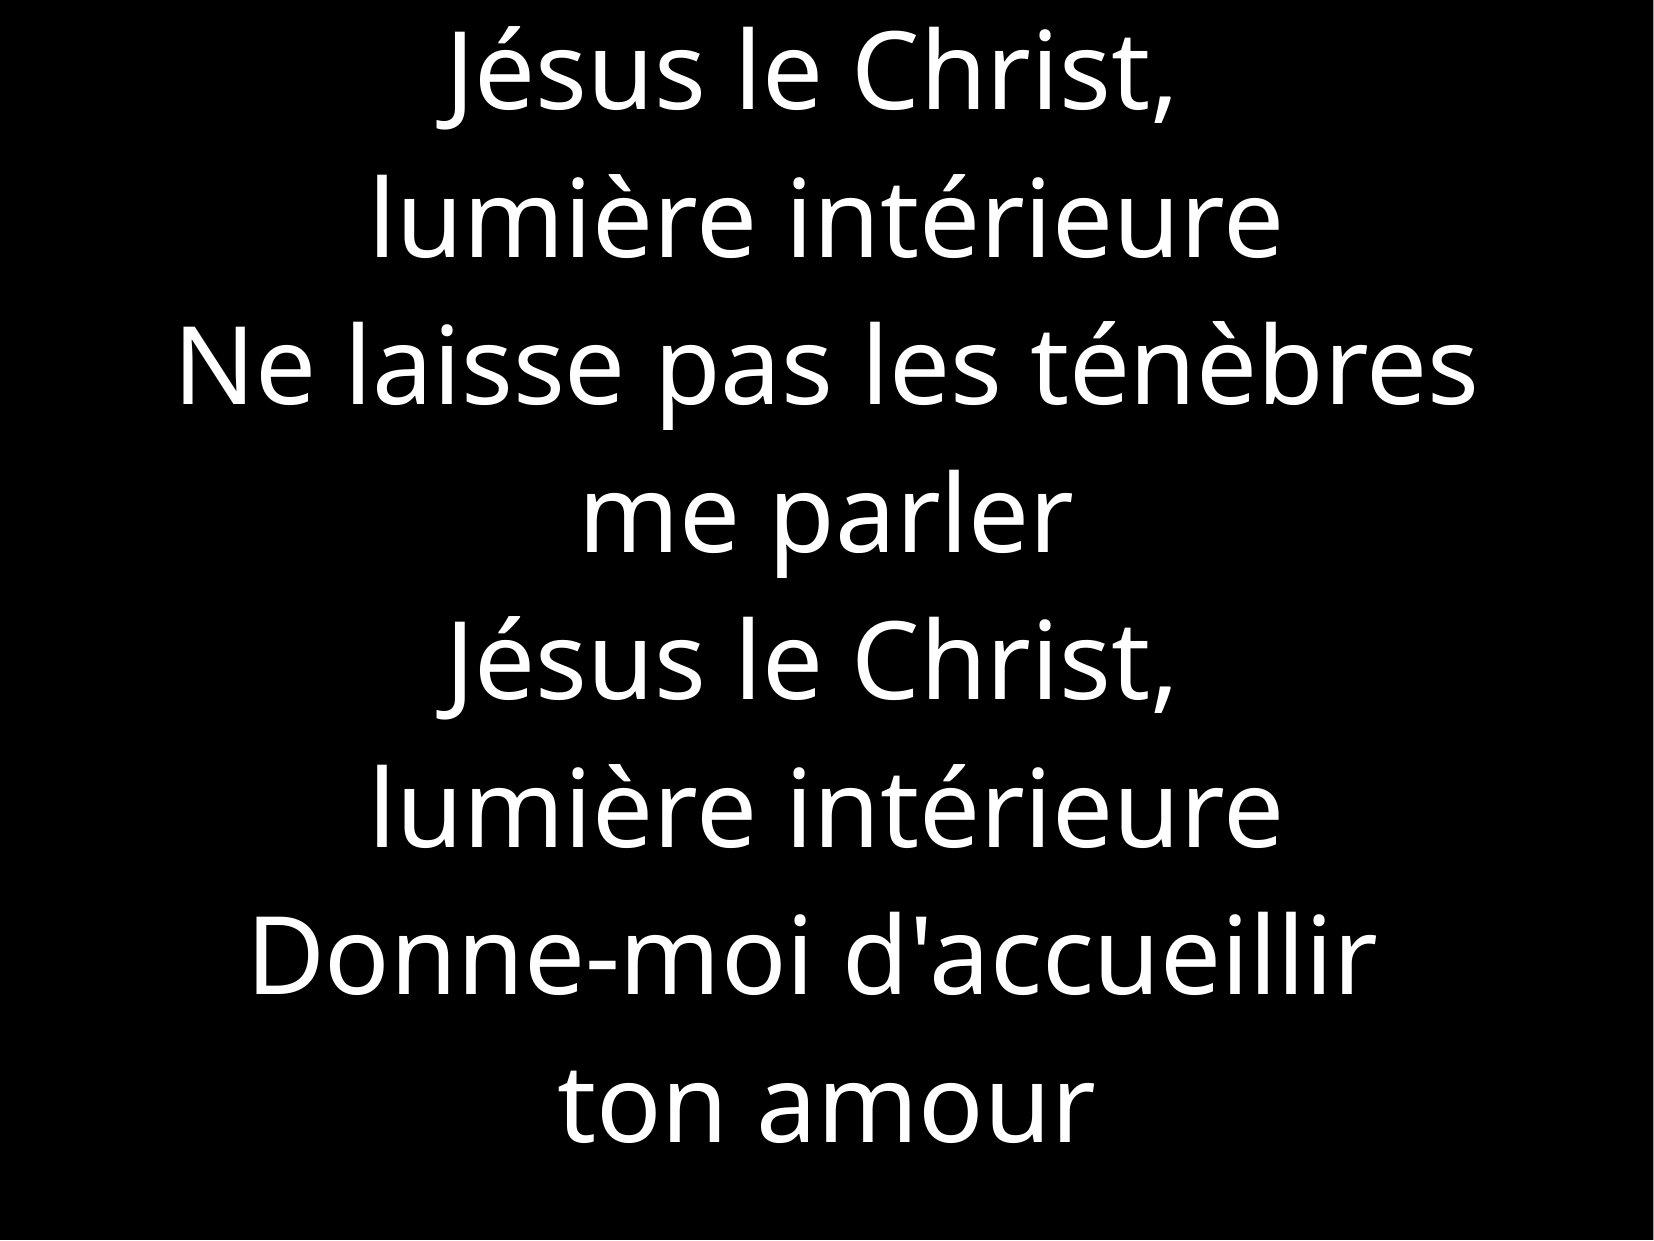

# Jésus le Christ,
lumière intérieure
Ne laisse pas les ténèbres me parler
Jésus le Christ,
lumière intérieure
Donne-moi d'accueillir
ton amour